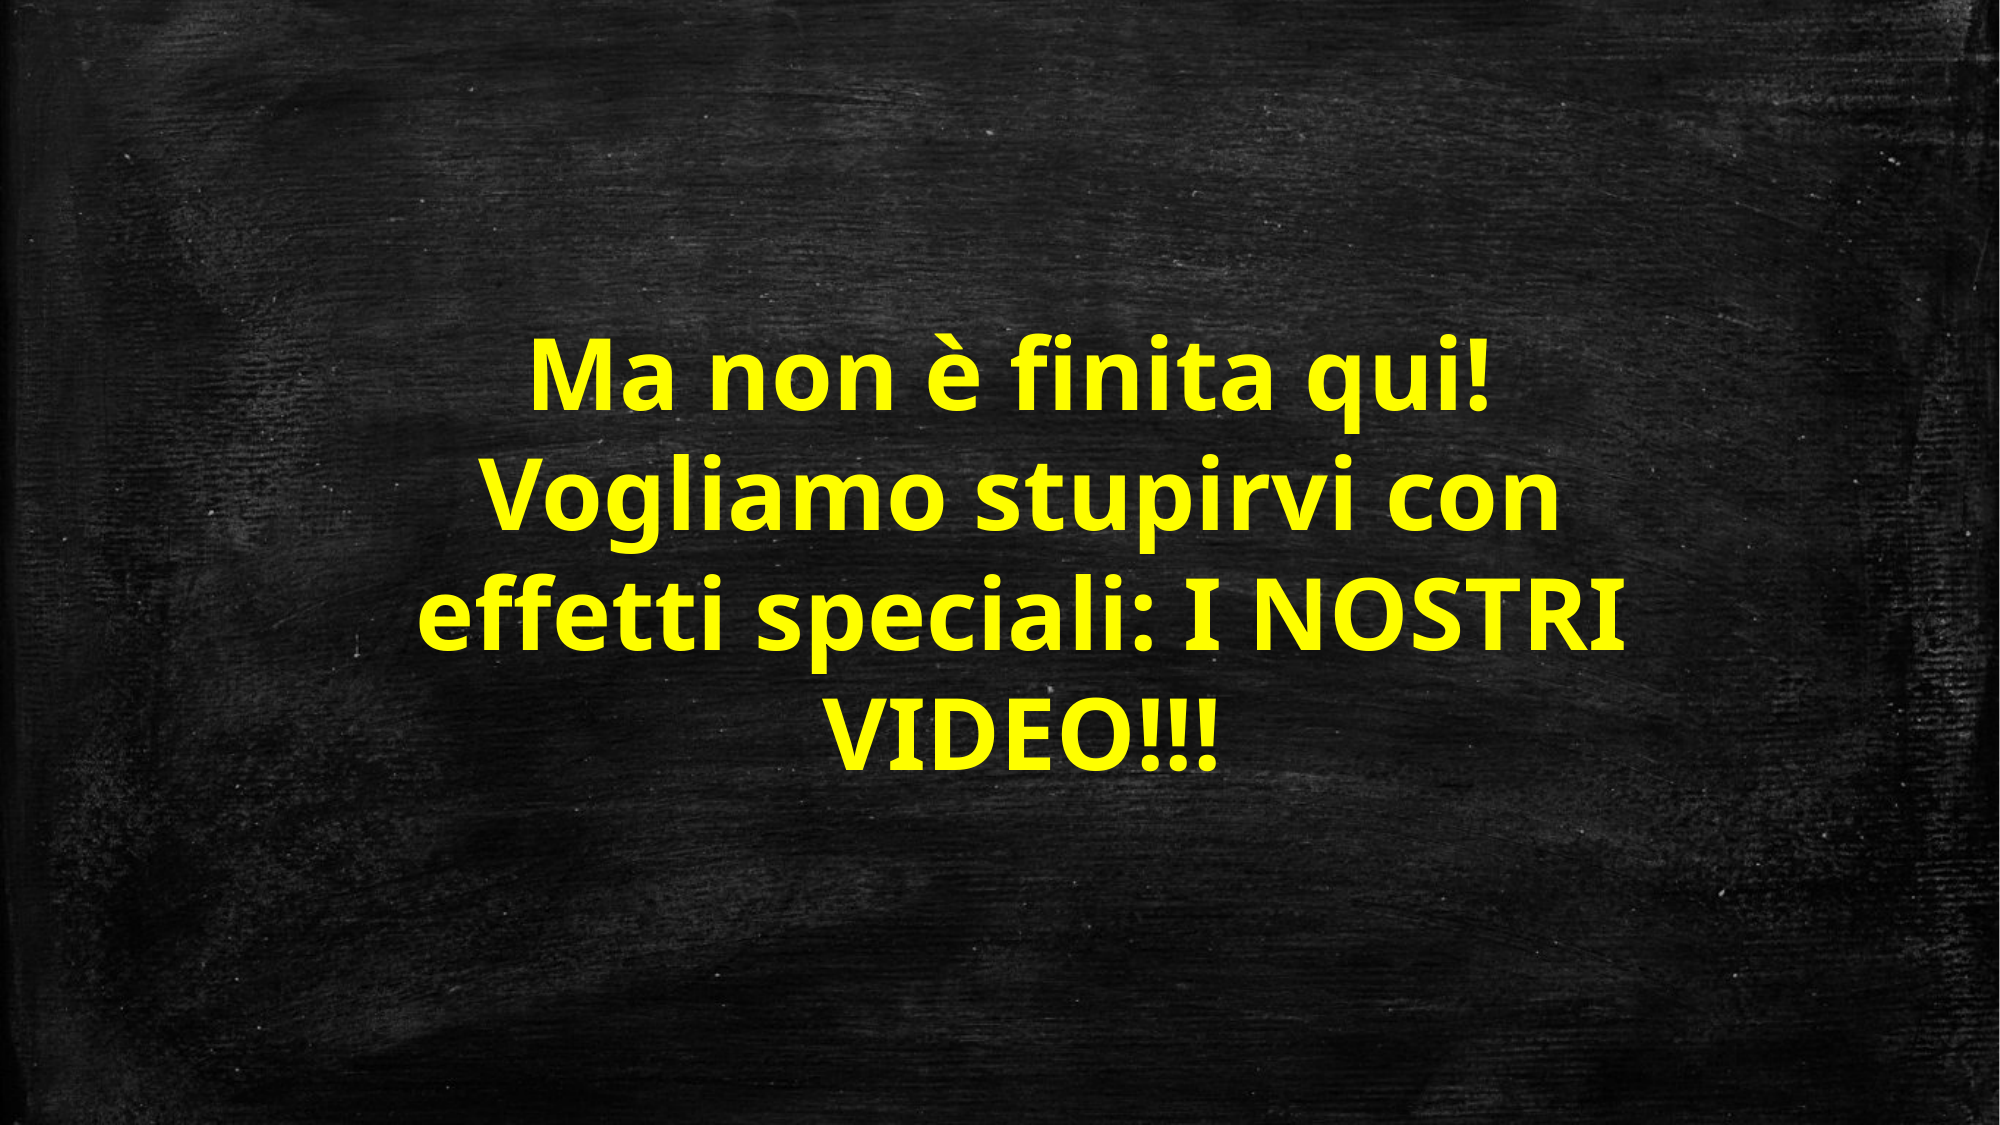

Ma non è finita qui!
Vogliamo stupirvi con effetti speciali: I NOSTRI VIDEO!!!